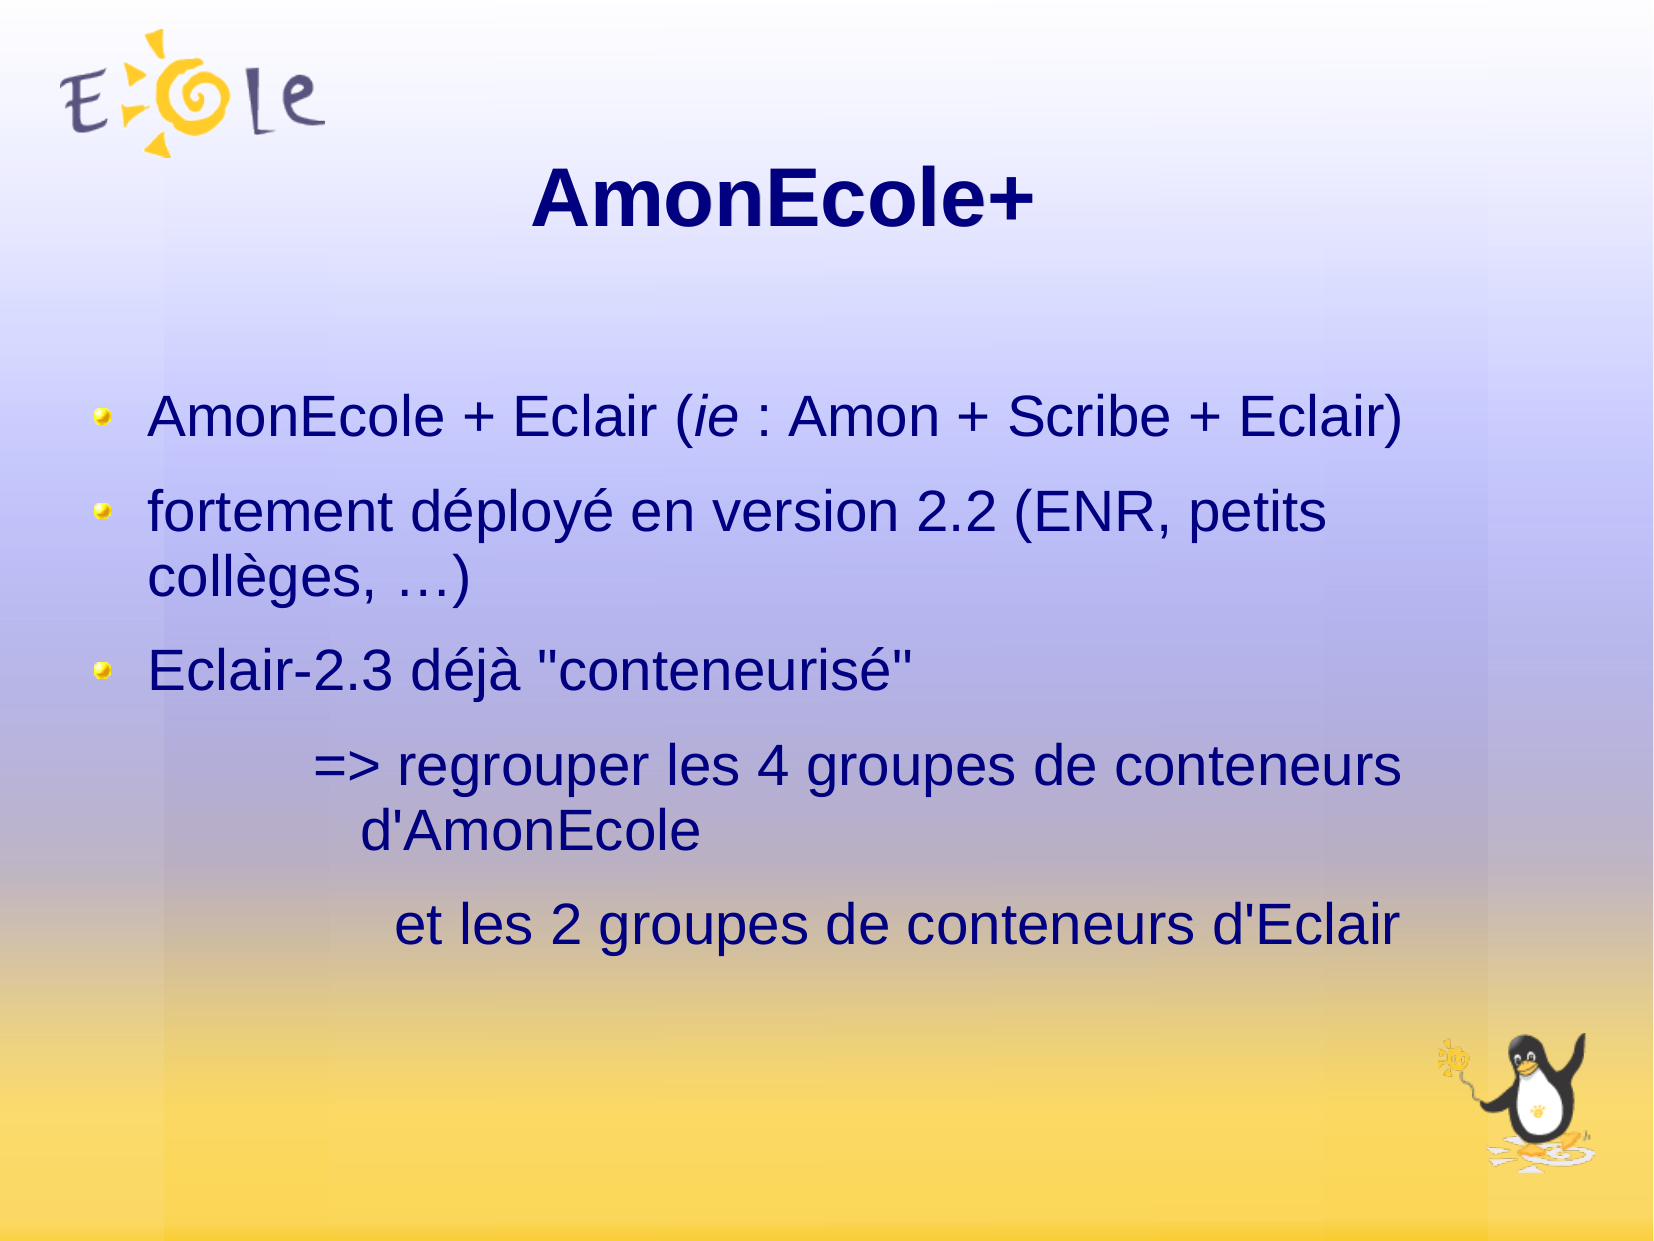

AmonEcole+
# AmonEcole + Eclair (ie : Amon + Scribe + Eclair)
fortement déployé en version 2.2 (ENR, petits collèges, …)
Eclair-2.3 déjà "conteneurisé"
=> regrouper les 4 groupes de conteneurs d'AmonEcole
 et les 2 groupes de conteneurs d'Eclair